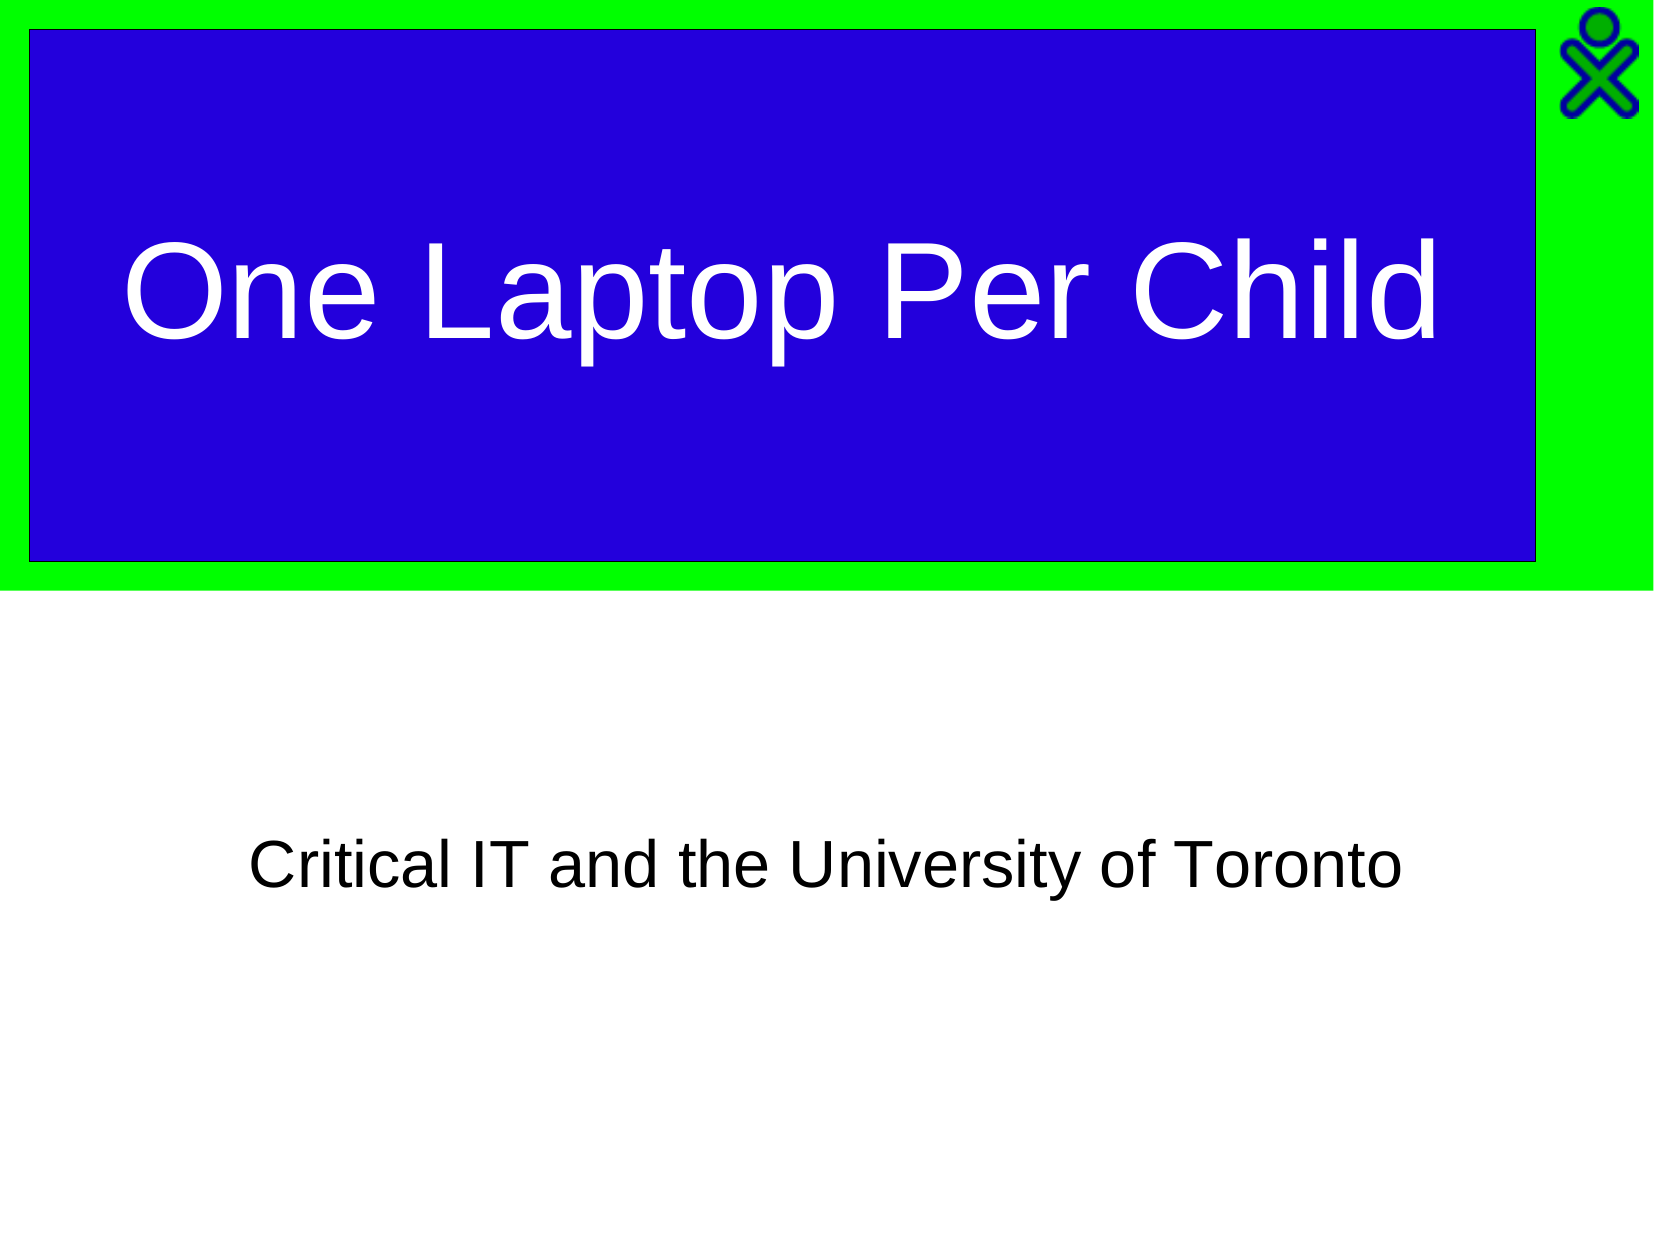

# One Laptop Per Child
Critical IT and the University of Toronto